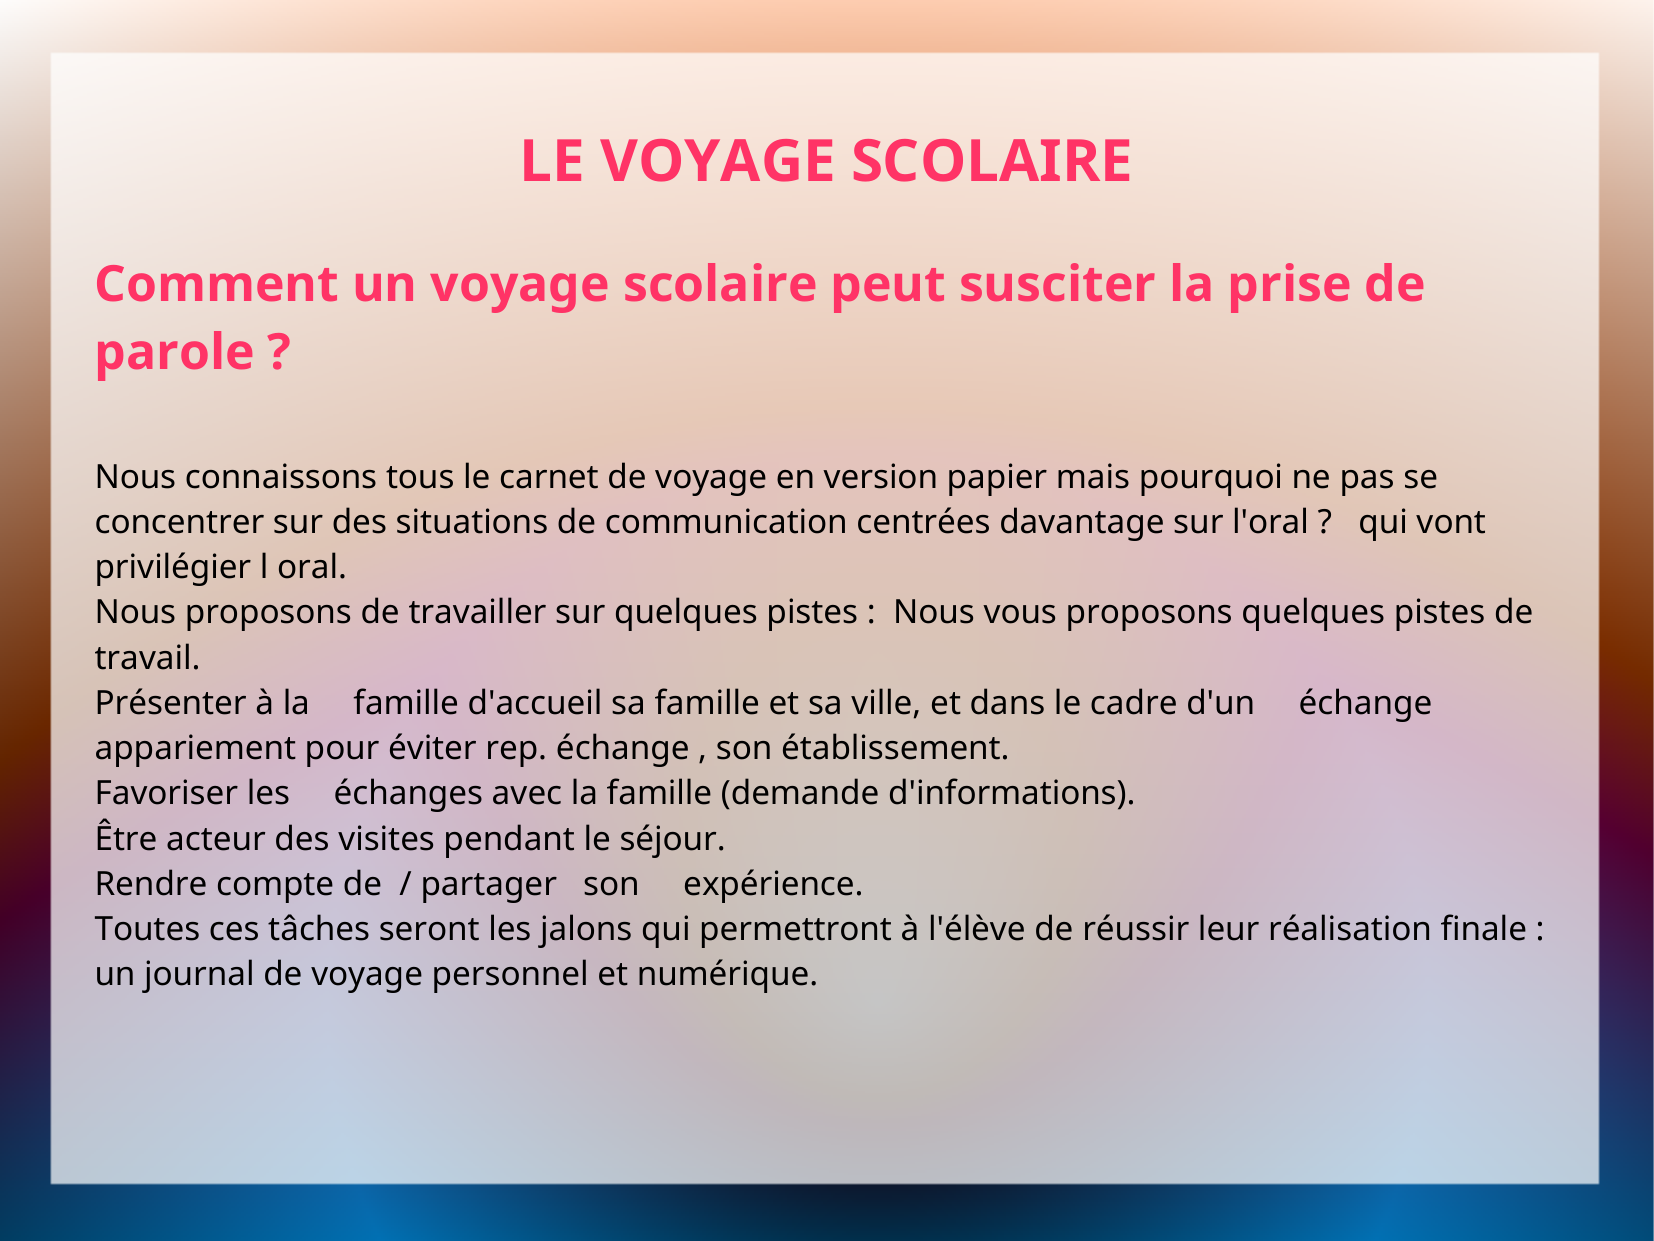

# LE VOYAGE SCOLAIRE
Comment un voyage scolaire peut susciter la prise de parole ?
Nous connaissons tous le carnet de voyage en version papier mais pourquoi ne pas se concentrer sur des situations de communication centrées davantage sur l'oral ? qui vont privilégier l oral.
Nous proposons de travailler sur quelques pistes : Nous vous proposons quelques pistes de travail.
Présenter à la famille d'accueil sa famille et sa ville, et dans le cadre d'un échange appariement pour éviter rep. échange , son établissement.
Favoriser les échanges avec la famille (demande d'informations).
Être acteur des visites pendant le séjour.
Rendre compte de / partager son expérience.
Toutes ces tâches seront les jalons qui permettront à l'élève de réussir leur réalisation finale : un journal de voyage personnel et numérique.